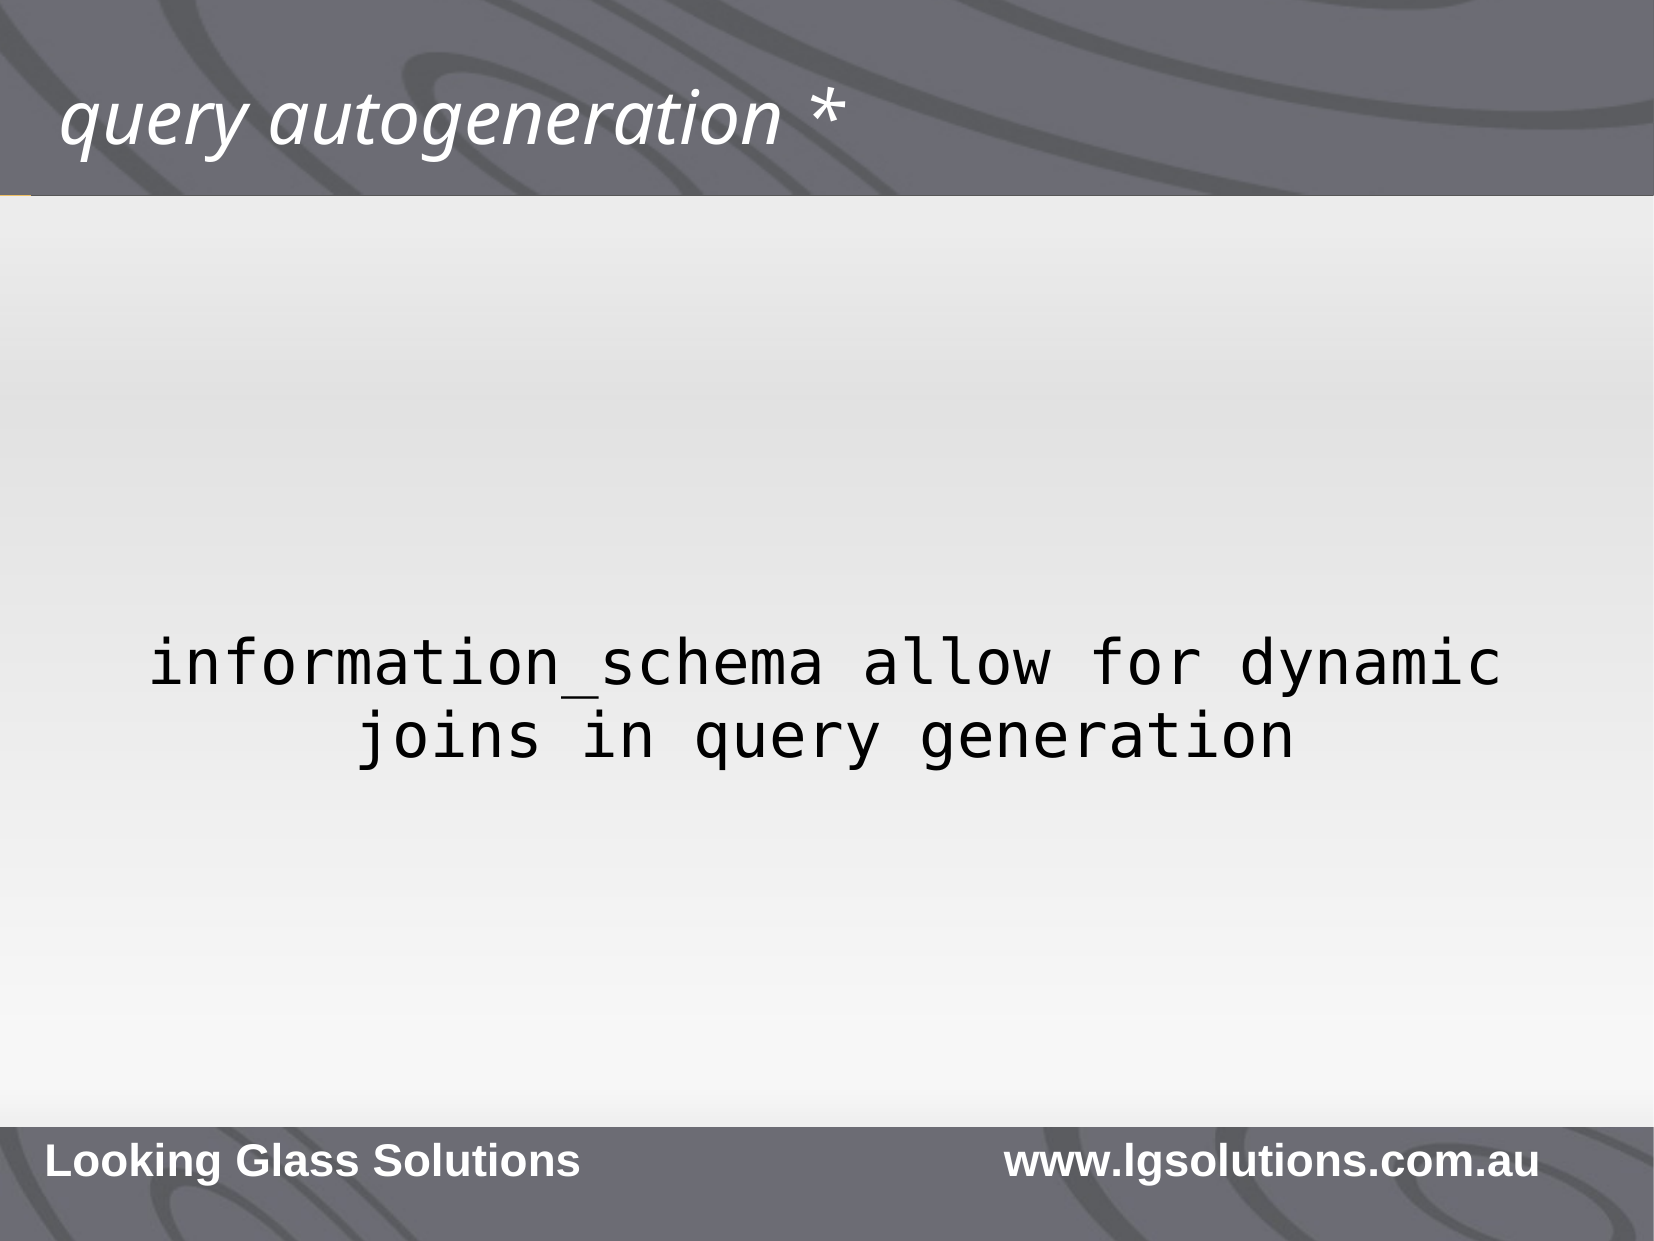

# query autogeneration *
information_schema allow for dynamic joins in query generation